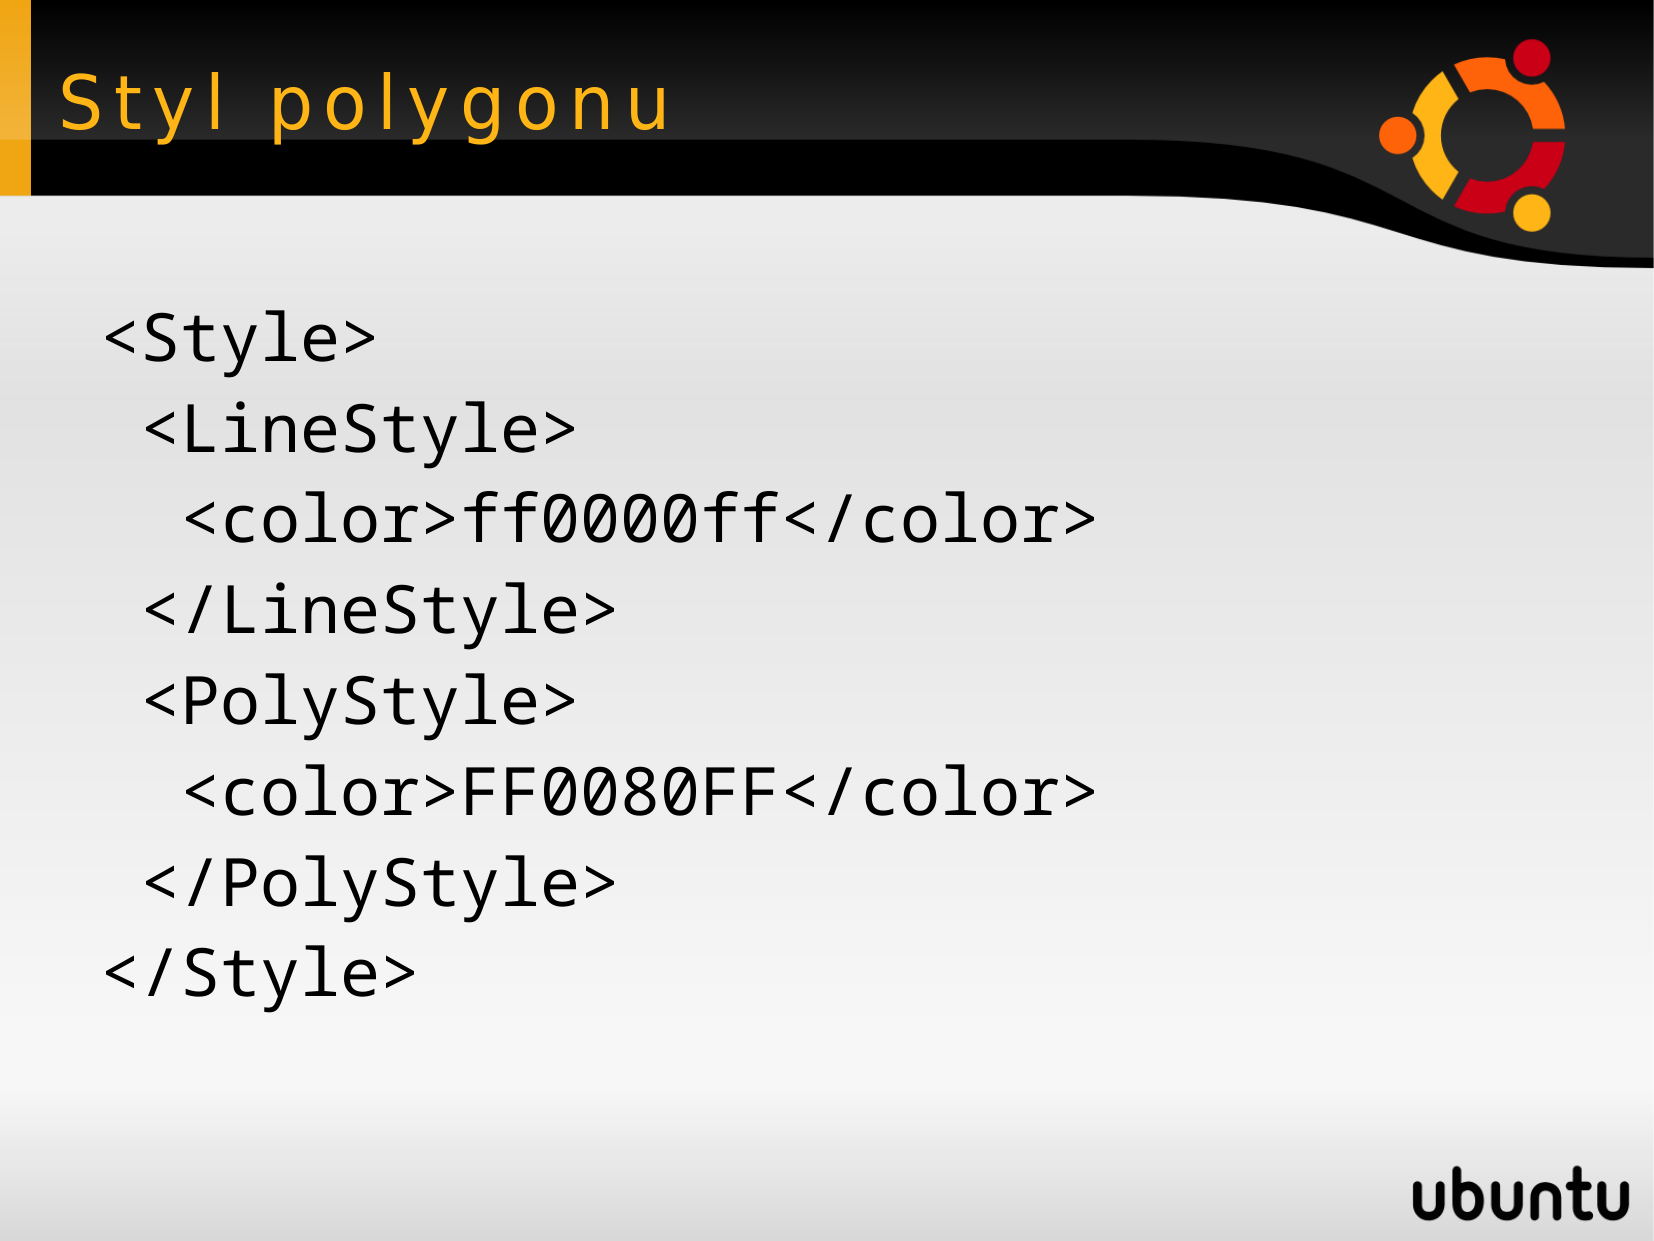

# Styl polygonu
<Style>
 <LineStyle>
 <color>ff0000ff</color>
 </LineStyle>
 <PolyStyle>
 <color>FF0080FF</color>
 </PolyStyle>
</Style>